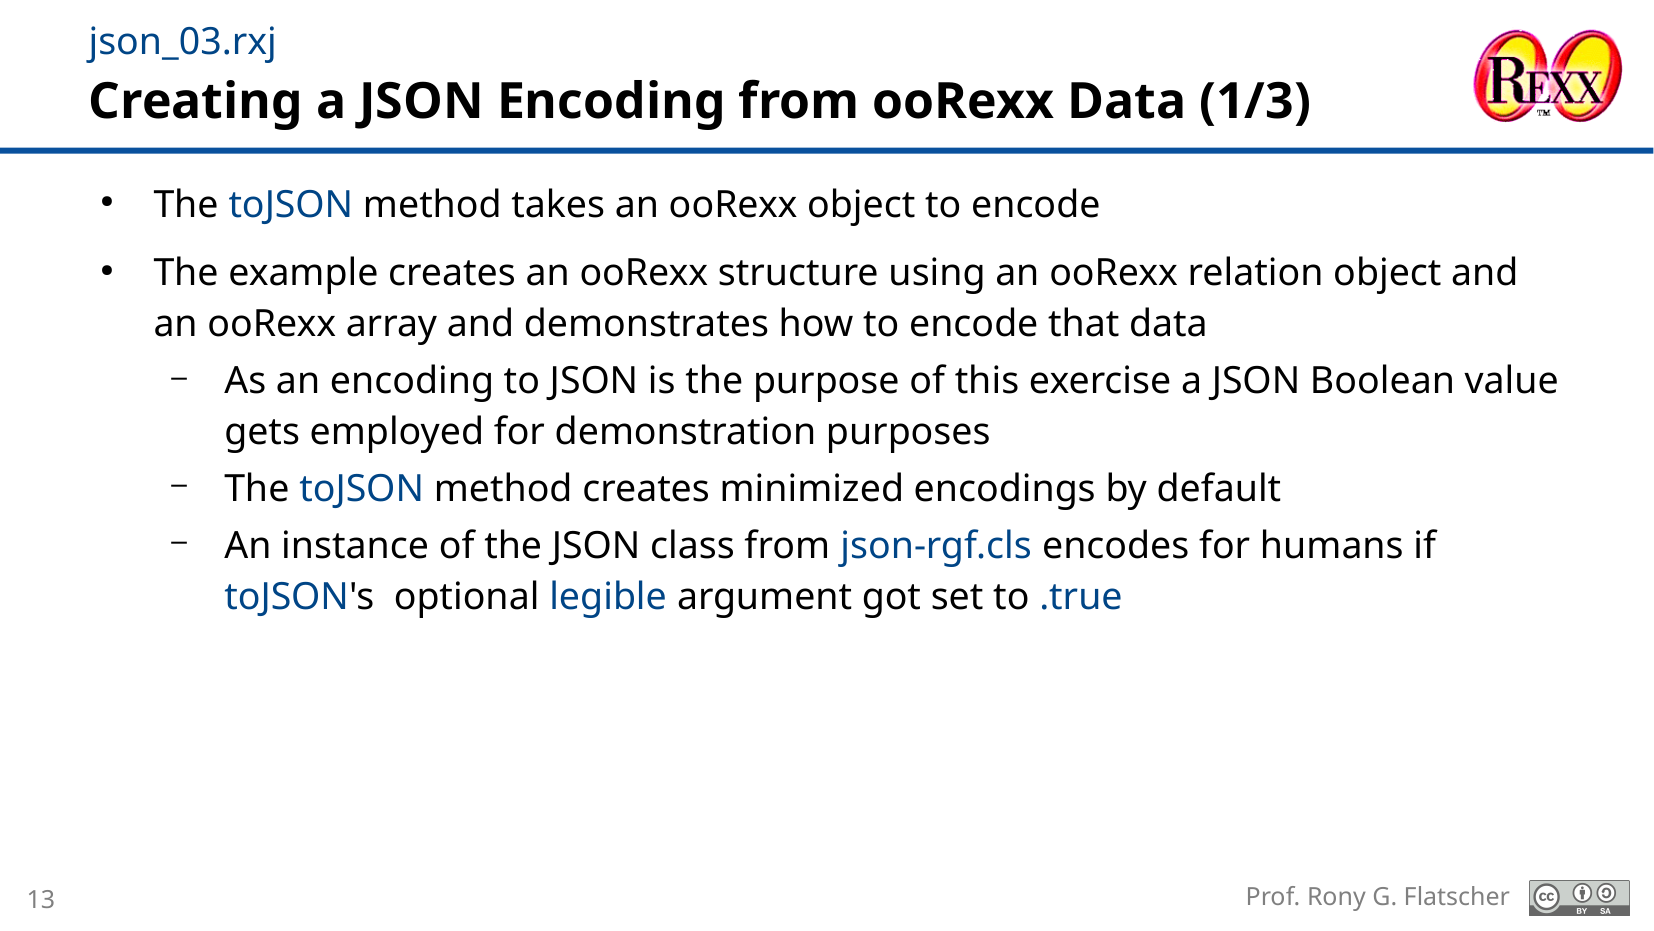

# json_03.rxj Creating a JSON Encoding from ooRexx Data (1/3)
The toJSON method takes an ooRexx object to encode
The example creates an ooRexx structure using an ooRexx relation object and an ooRexx array and demonstrates how to encode that data
As an encoding to JSON is the purpose of this exercise a JSON Boolean value gets employed for demonstration purposes
The toJSON method creates minimized encodings by default
An instance of the JSON class from json-rgf.cls encodes for humans if toJSON's optional legible argument got set to .true